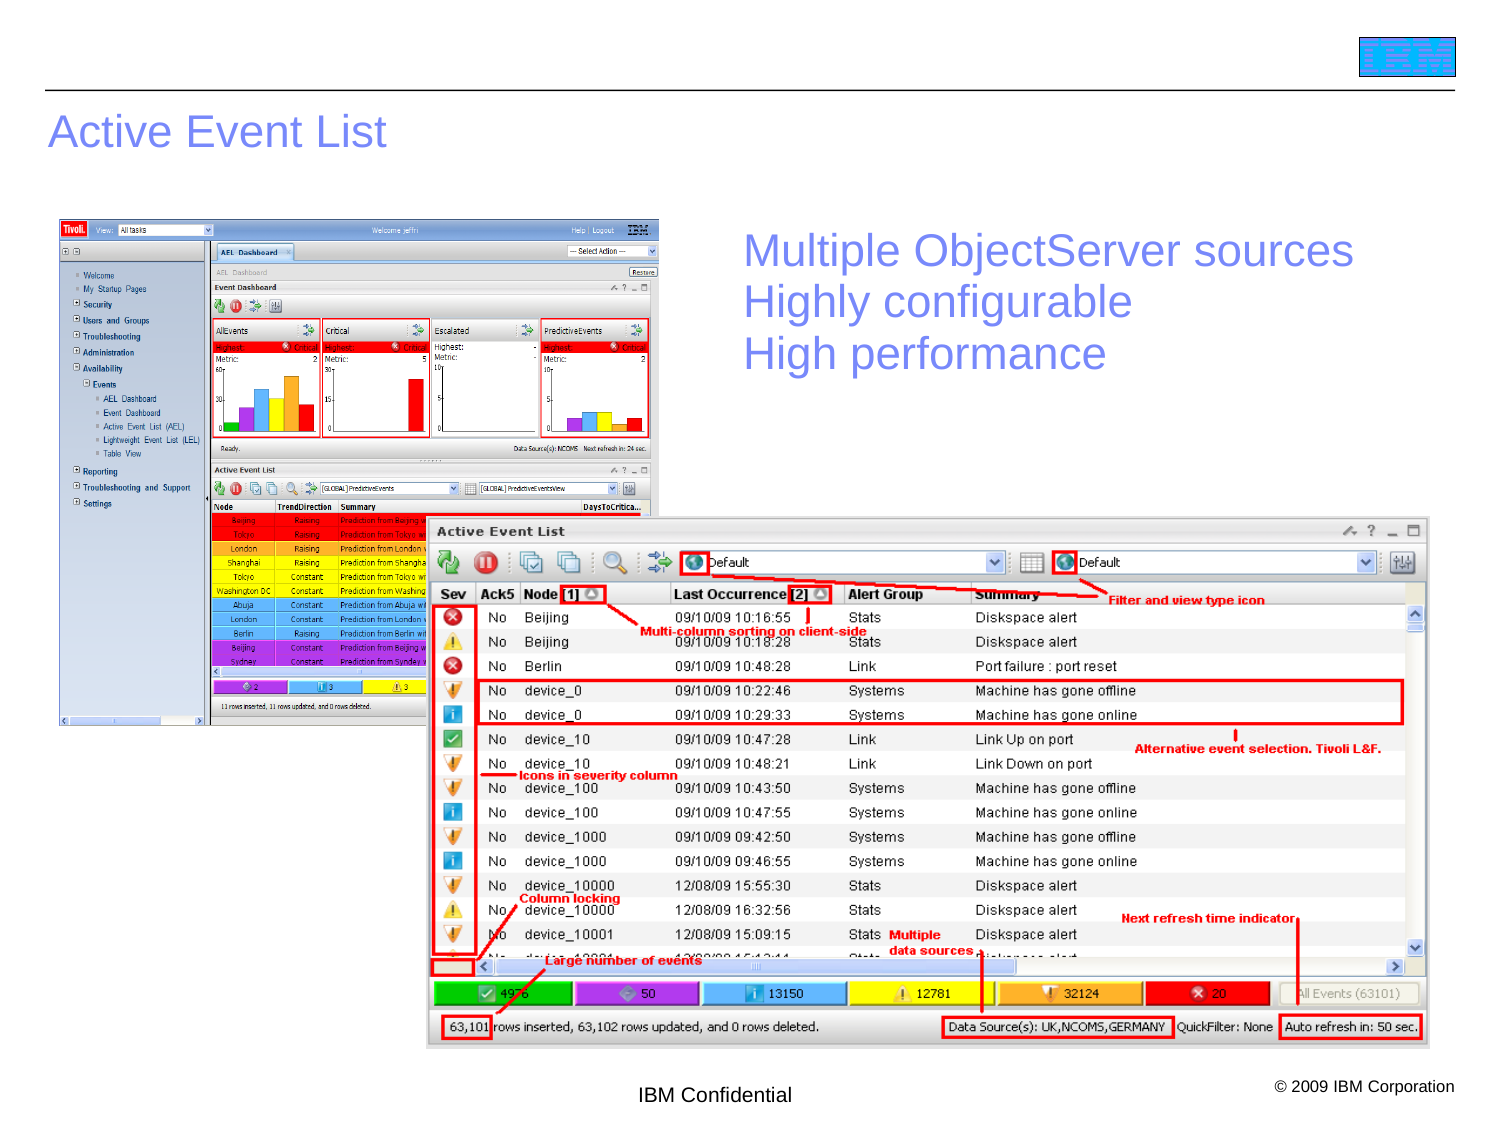

# Active Event List
Multiple ObjectServer sources
Highly configurable
High performance